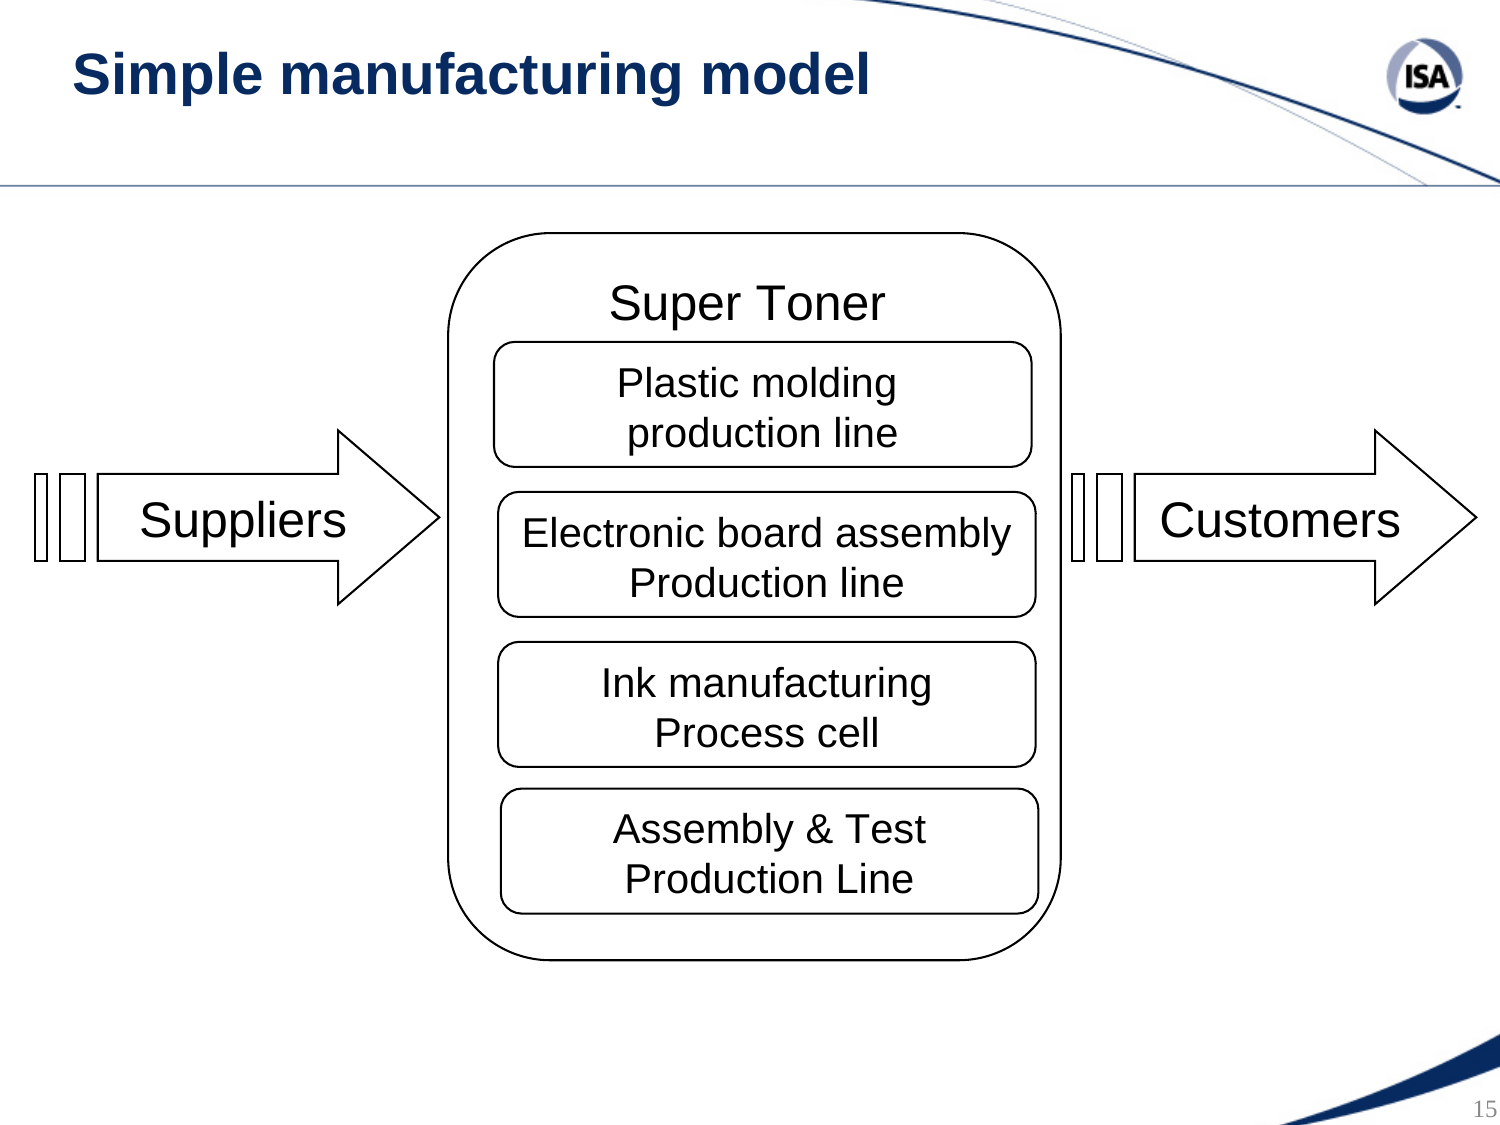

# Simple manufacturing model
Super Toner
Plastic molding
production line
Suppliers
Customers
Electronic board assembly
Production line
Ink manufacturing
Process cell
Assembly & Test
Production Line